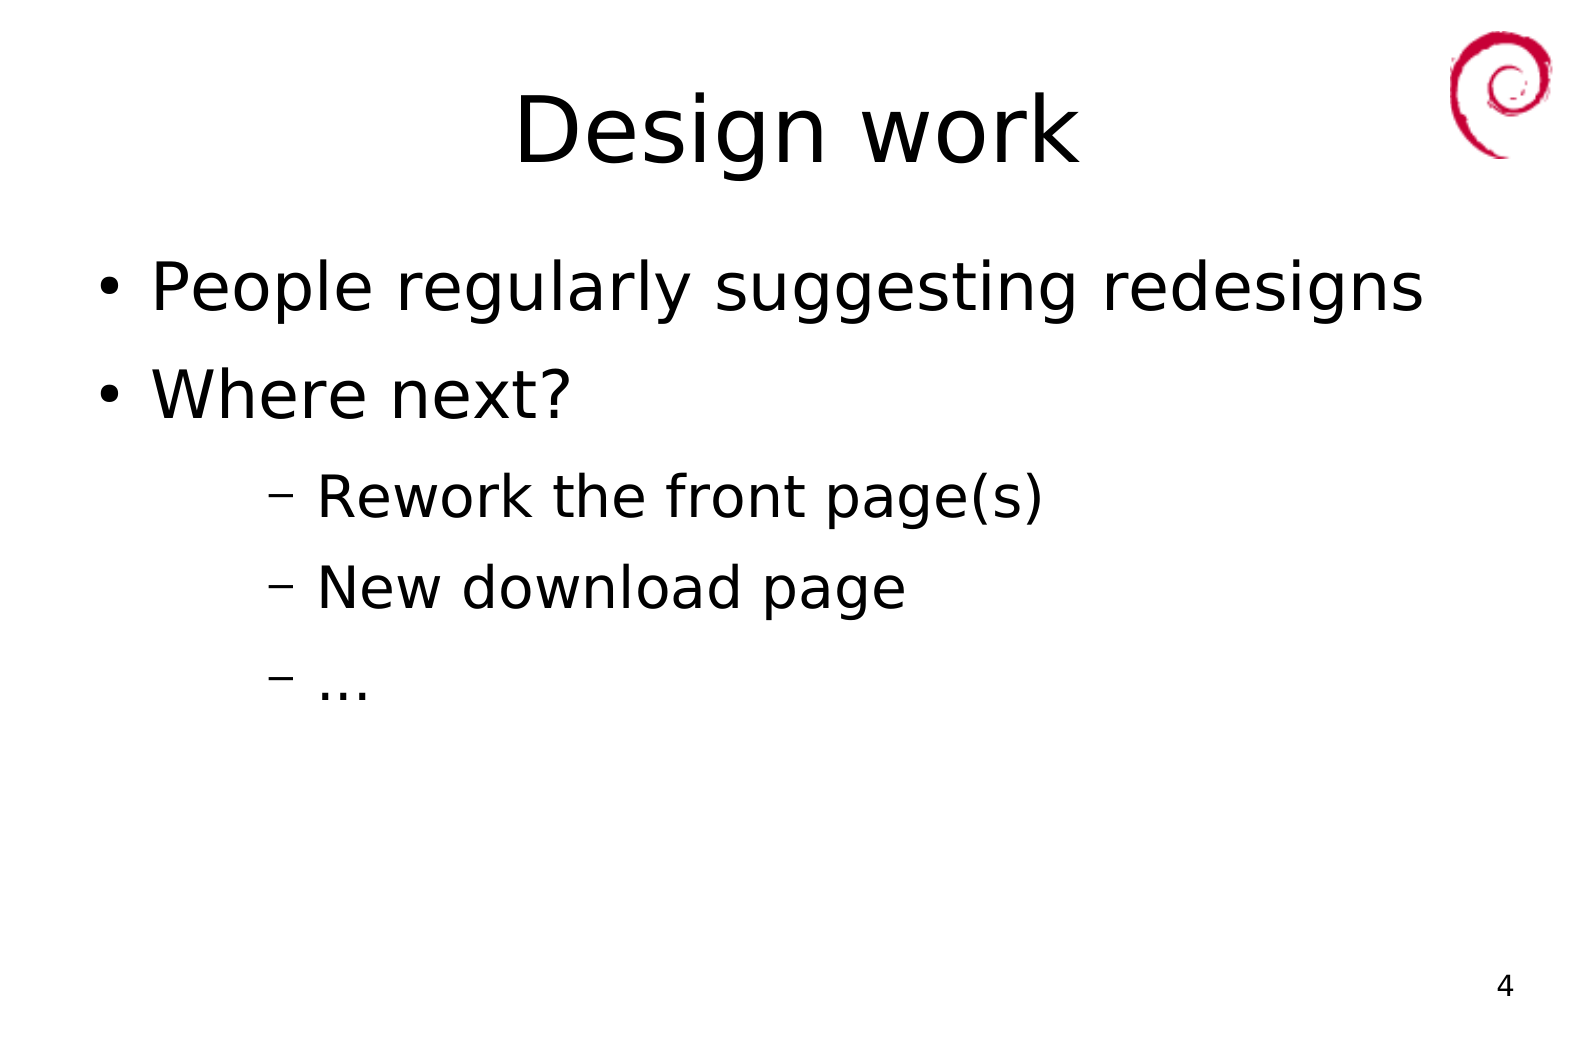

# Design work
People regularly suggesting redesigns
Where next?
Rework the front page(s)
New download page
...
4